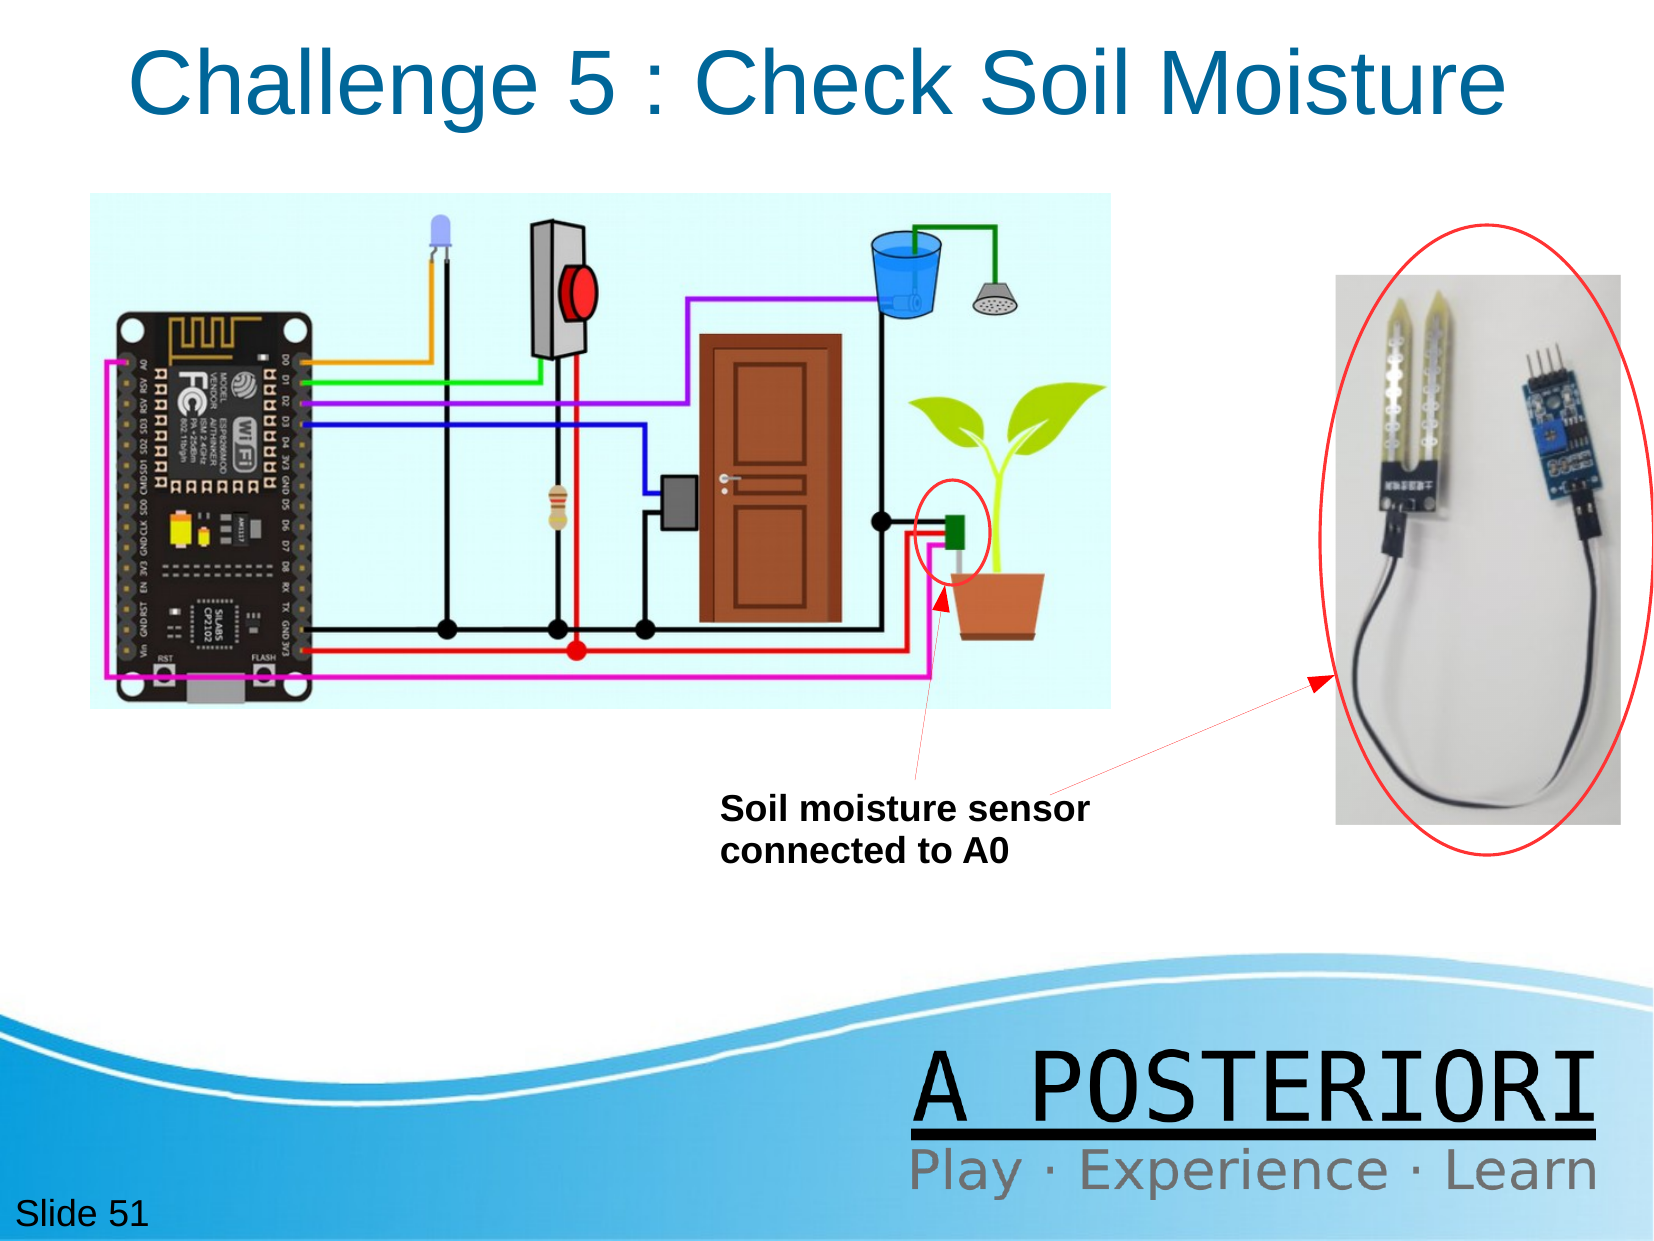

# Challenge 5 : Check Soil Moisture
Soil moisture sensor connected to A0